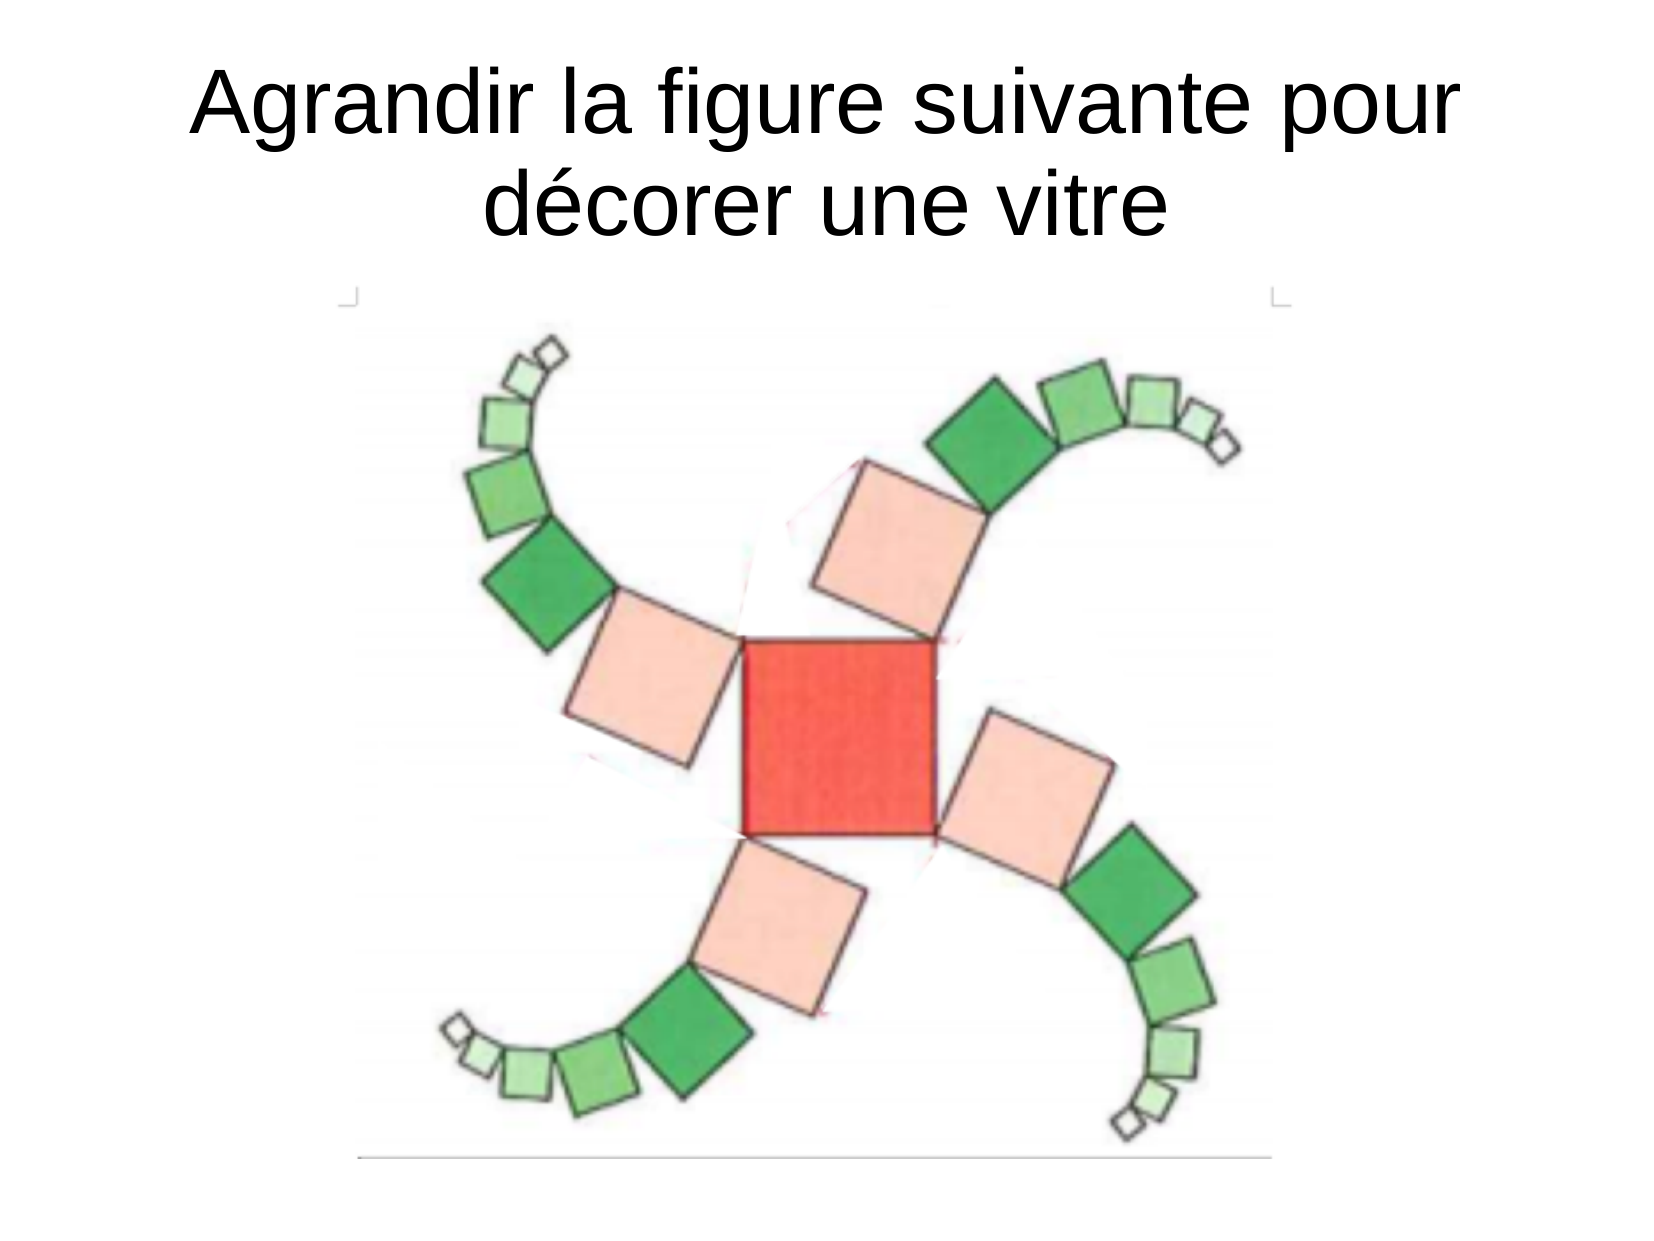

# Agrandir la figure suivante pour décorer une vitre